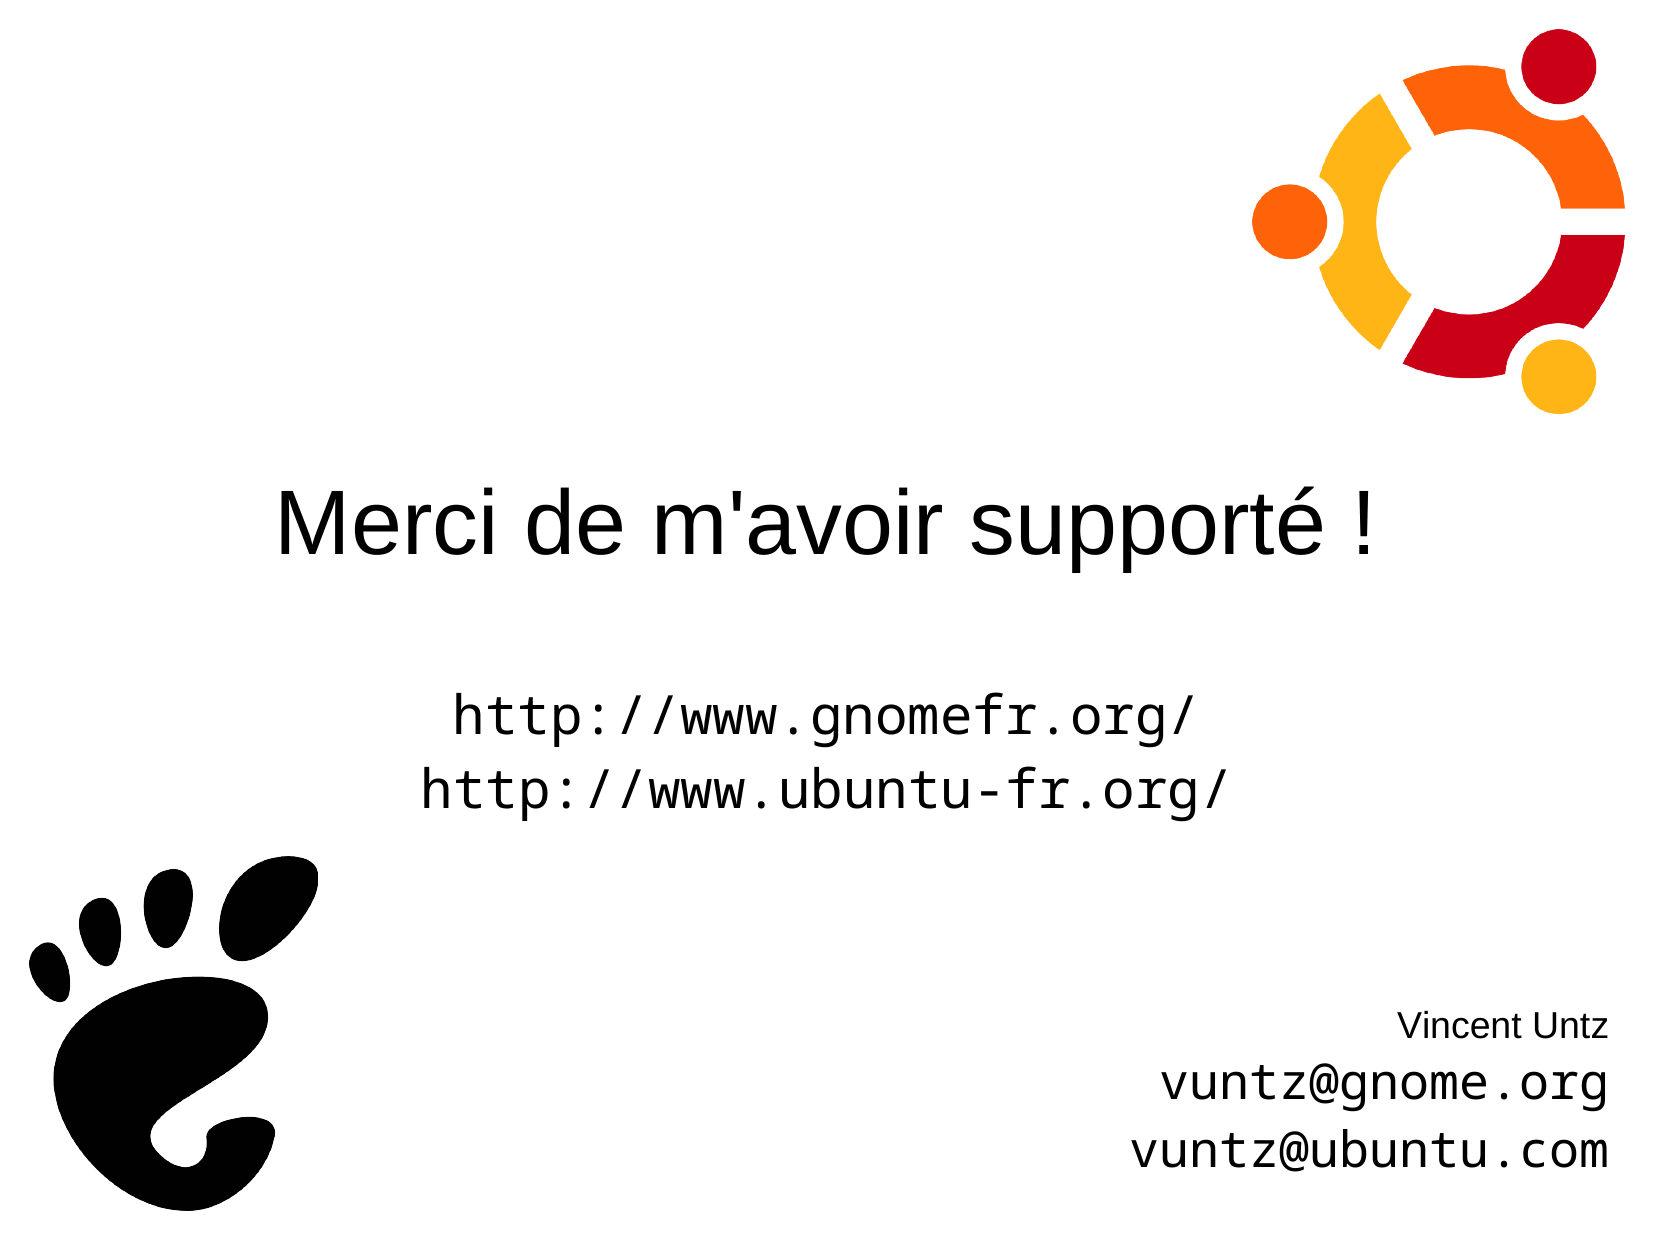

#
Merci de m'avoir supporté !
http://www.gnomefr.org/
http://www.ubuntu-fr.org/
Vincent Untz
vuntz@gnome.org
vuntz@ubuntu.com